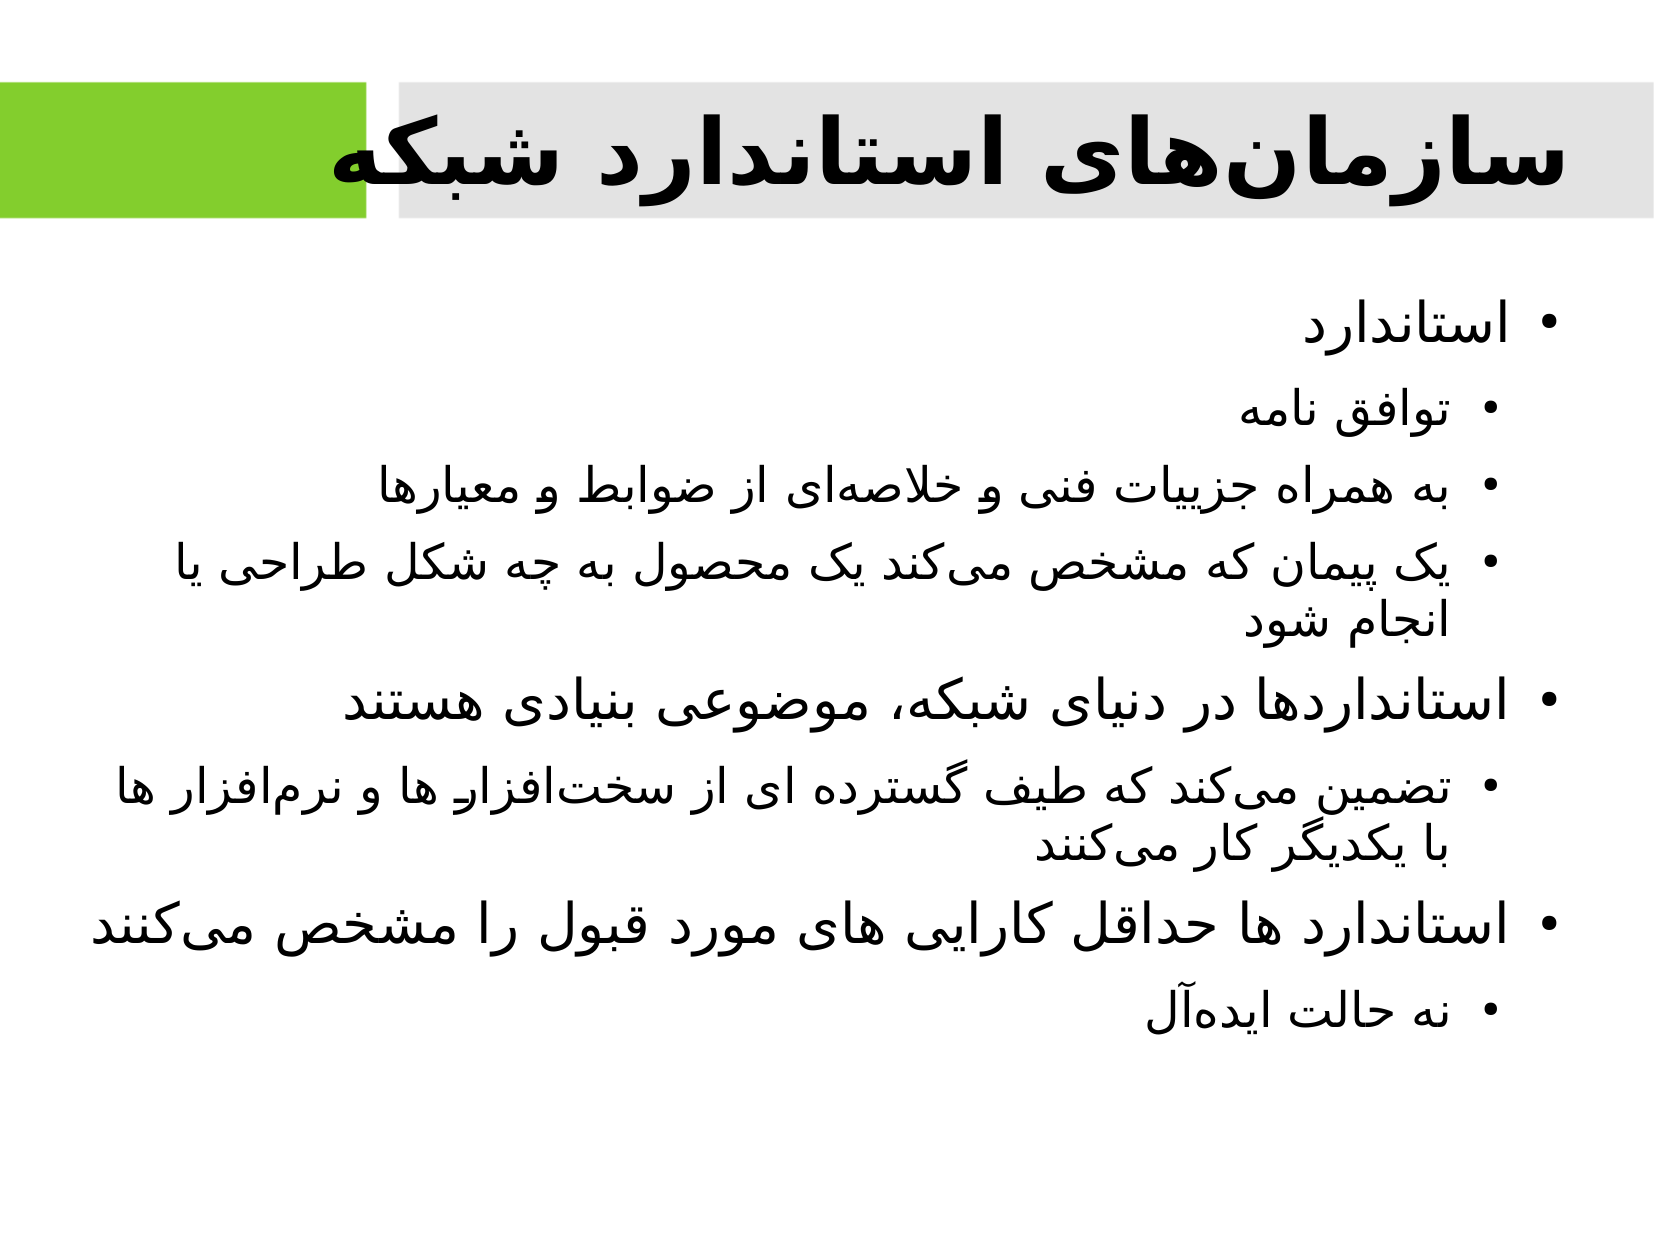

# سازمان‌های استاندارد شبکه
استاندارد
توافق نامه
به همراه جزییات فنی و خلاصه‌ای از ضوابط و معیارها
یک پیمان که مشخص می‌کند یک محصول به چه شکل طراحی یا انجام شود
استانداردها در دنیای شبکه، موضوعی بنیادی هستند
تضمین می‌کند که طیف گسترده ای از سخت‌افزار ها و نرم‌افزار ها با یکدیگر کار می‌کنند
استاندارد ها حداقل کارایی های مورد قبول را مشخص می‌کنند
نه حالت ایده‌آل